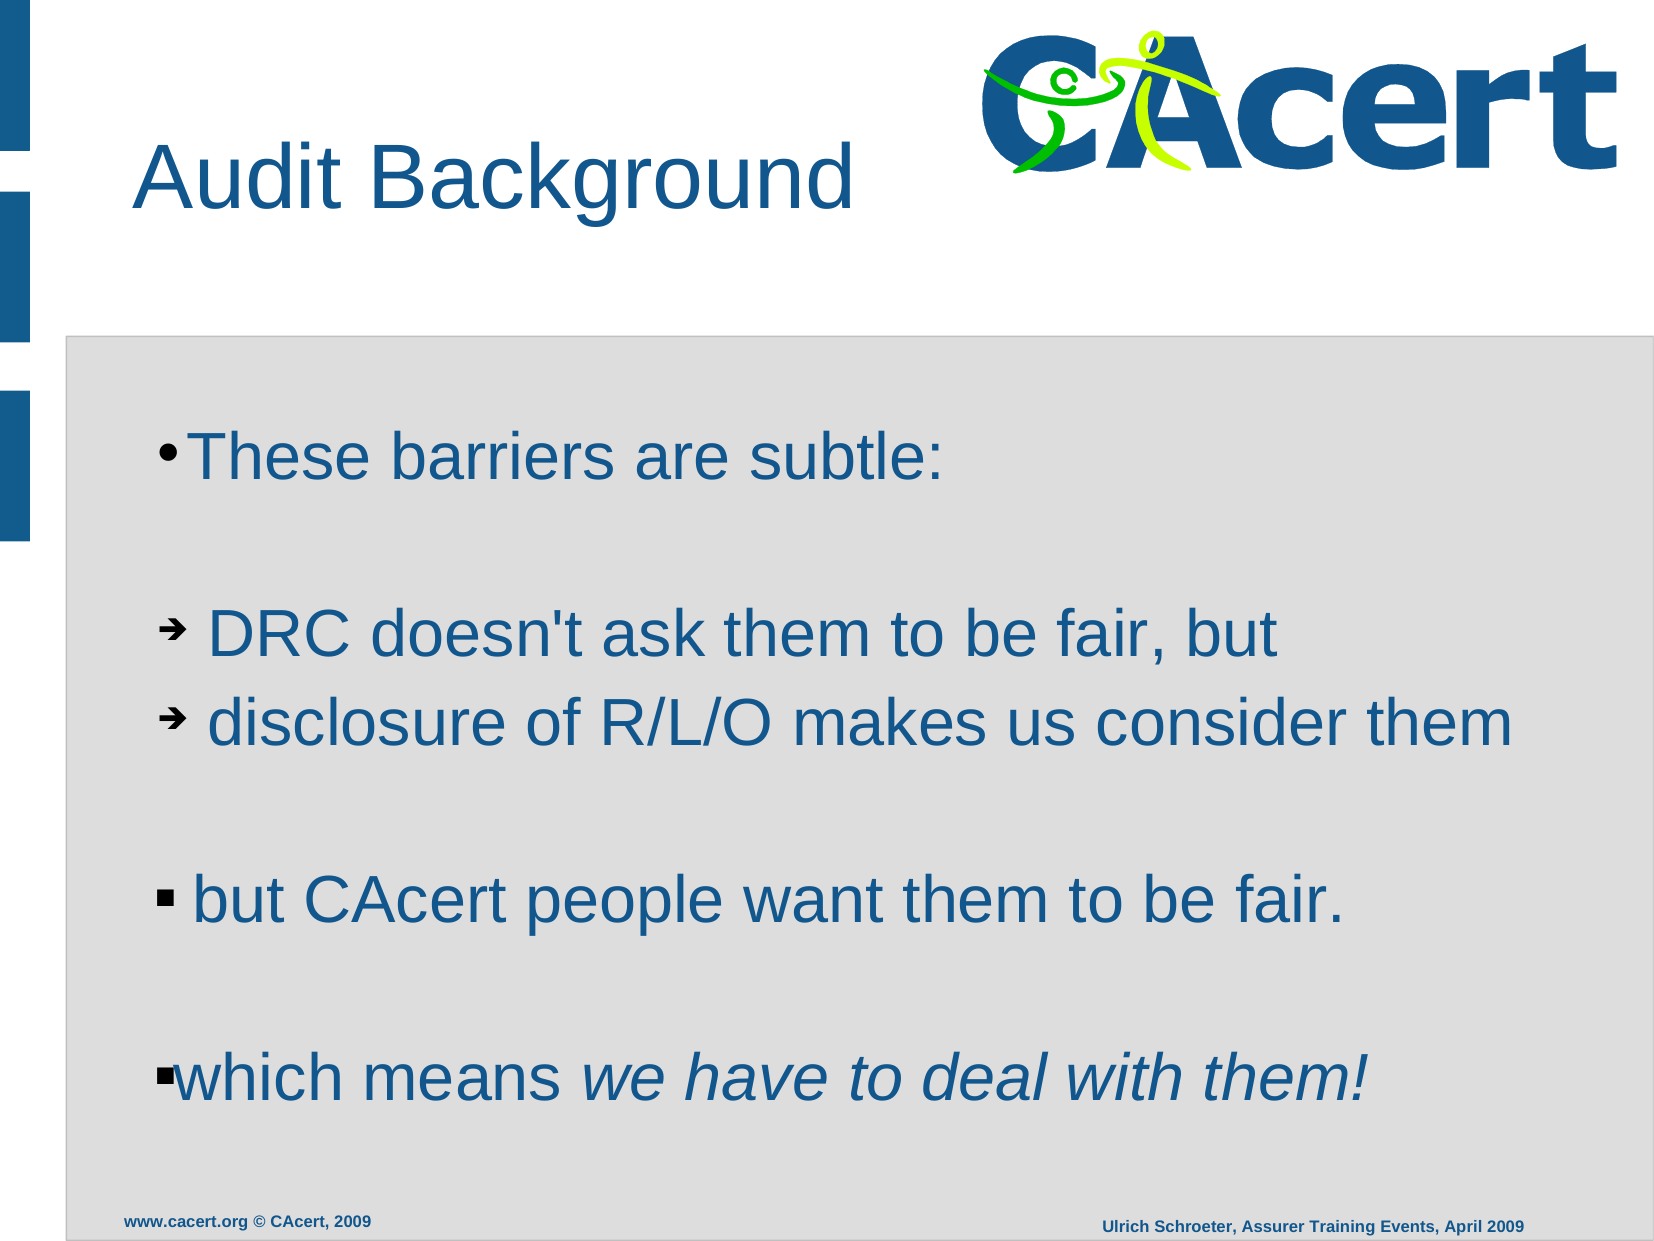

Audit Background
These barriers are subtle:
 DRC doesn't ask them to be fair, but
 disclosure of R/L/O makes us consider them
 but CAcert people want them to be fair.
which means we have to deal with them!